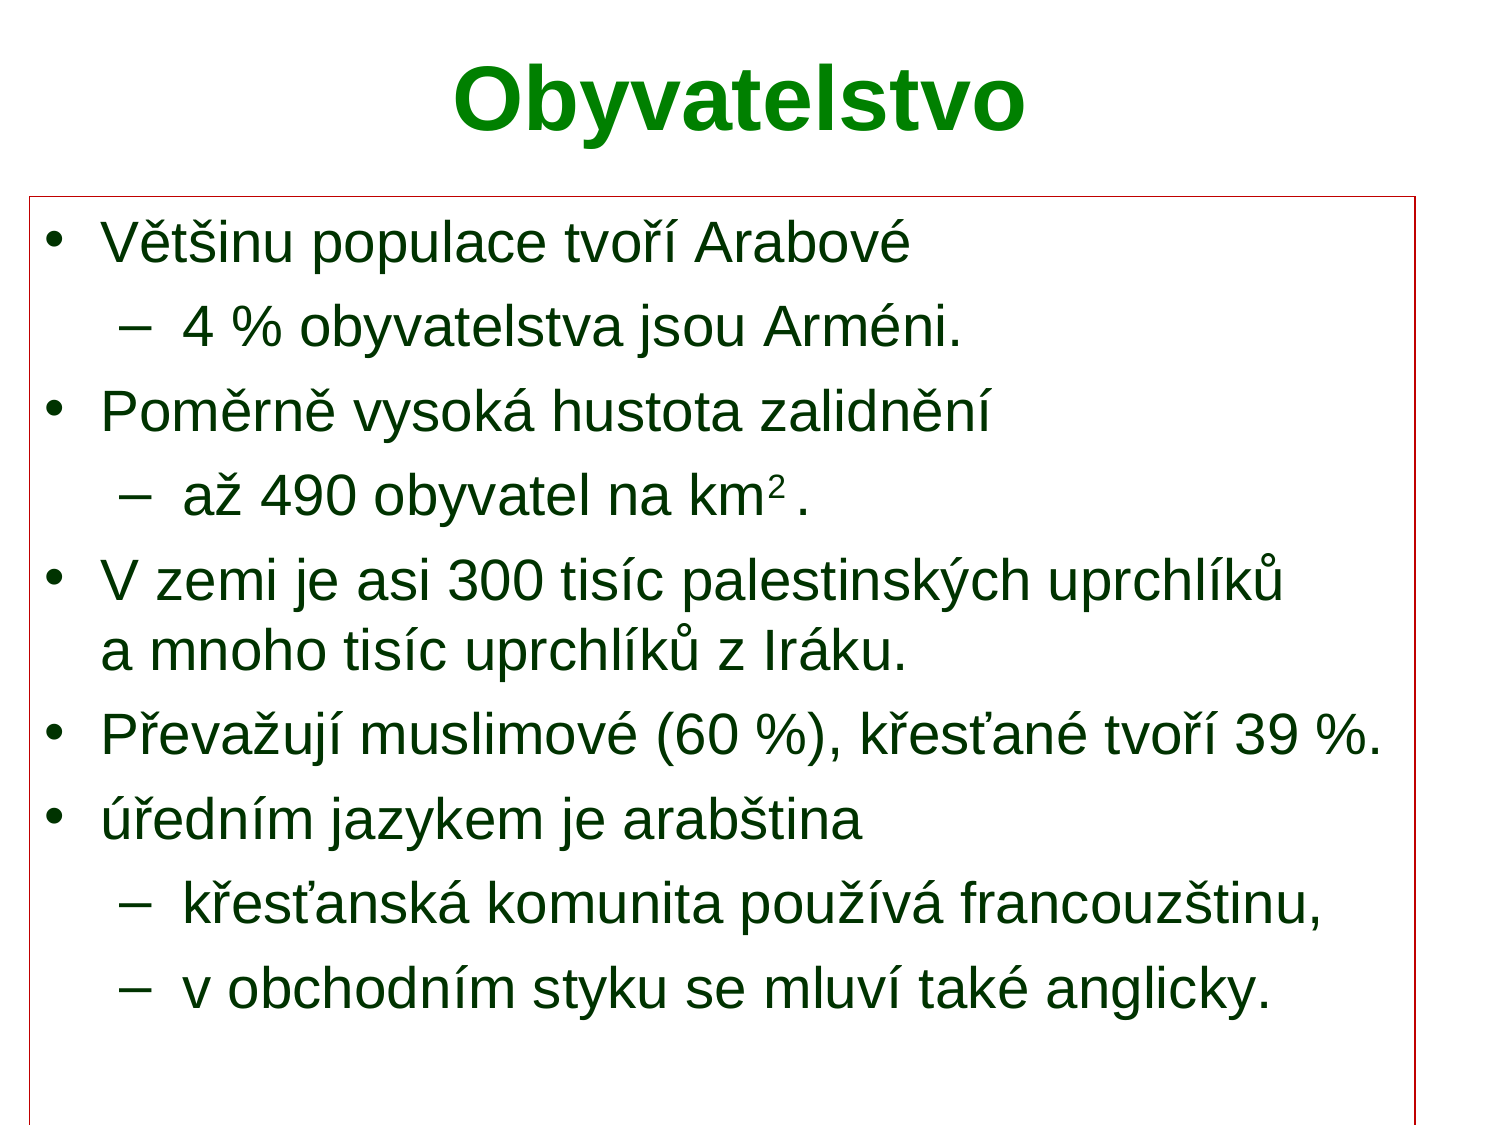

# Obyvatelstvo
Většinu populace tvoří Arabové
 4 % obyvatelstva jsou Arméni.
Poměrně vysoká hustota zalidnění
 až 490 obyvatel na km2 .
V zemi je asi 300 tisíc palestinských uprchlíků
a mnoho tisíc uprchlíků z Iráku.
Převažují muslimové (60 %), křesťané tvoří 39 %.
úředním jazykem je arabština
 křesťanská komunita používá francouzštinu,
 v obchodním styku se mluví také anglicky.